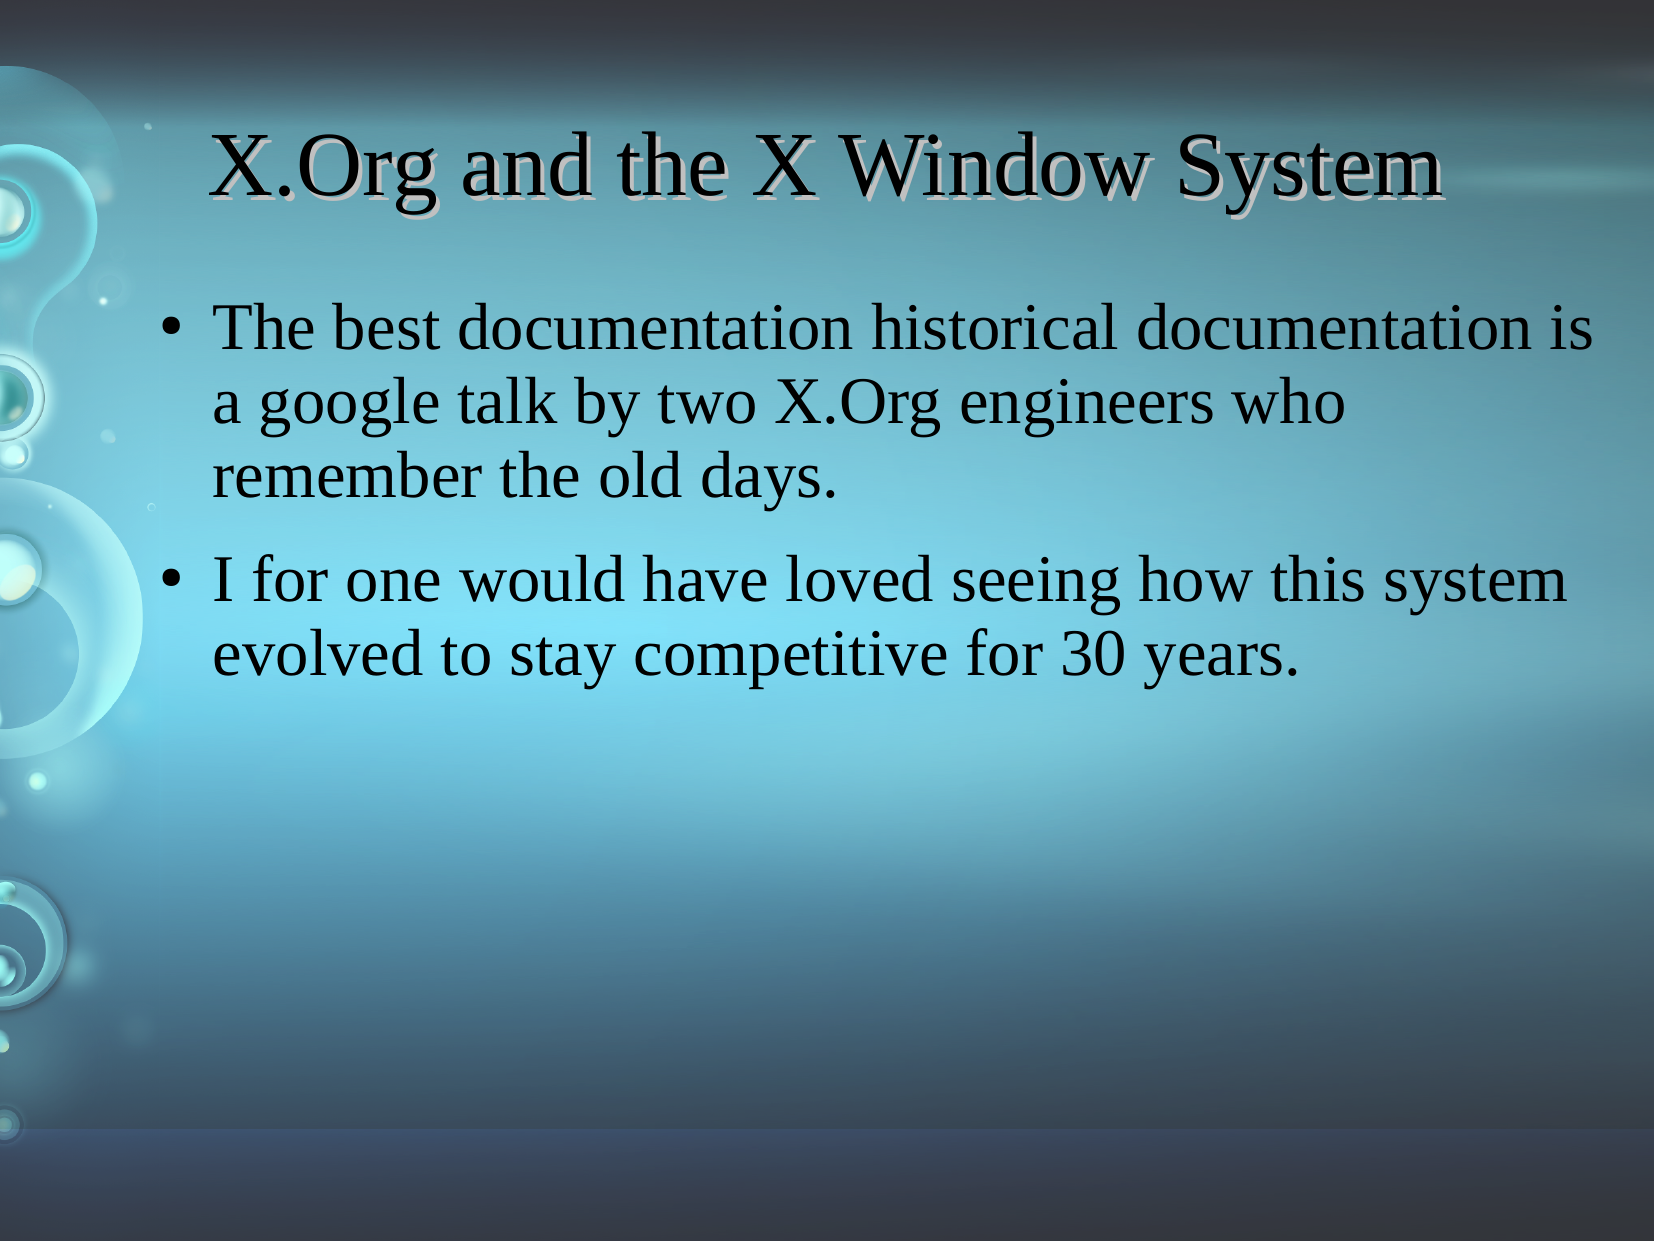

# X.Org and the X Window System
The best documentation historical documentation is a google talk by two X.Org engineers who remember the old days.
I for one would have loved seeing how this system evolved to stay competitive for 30 years.